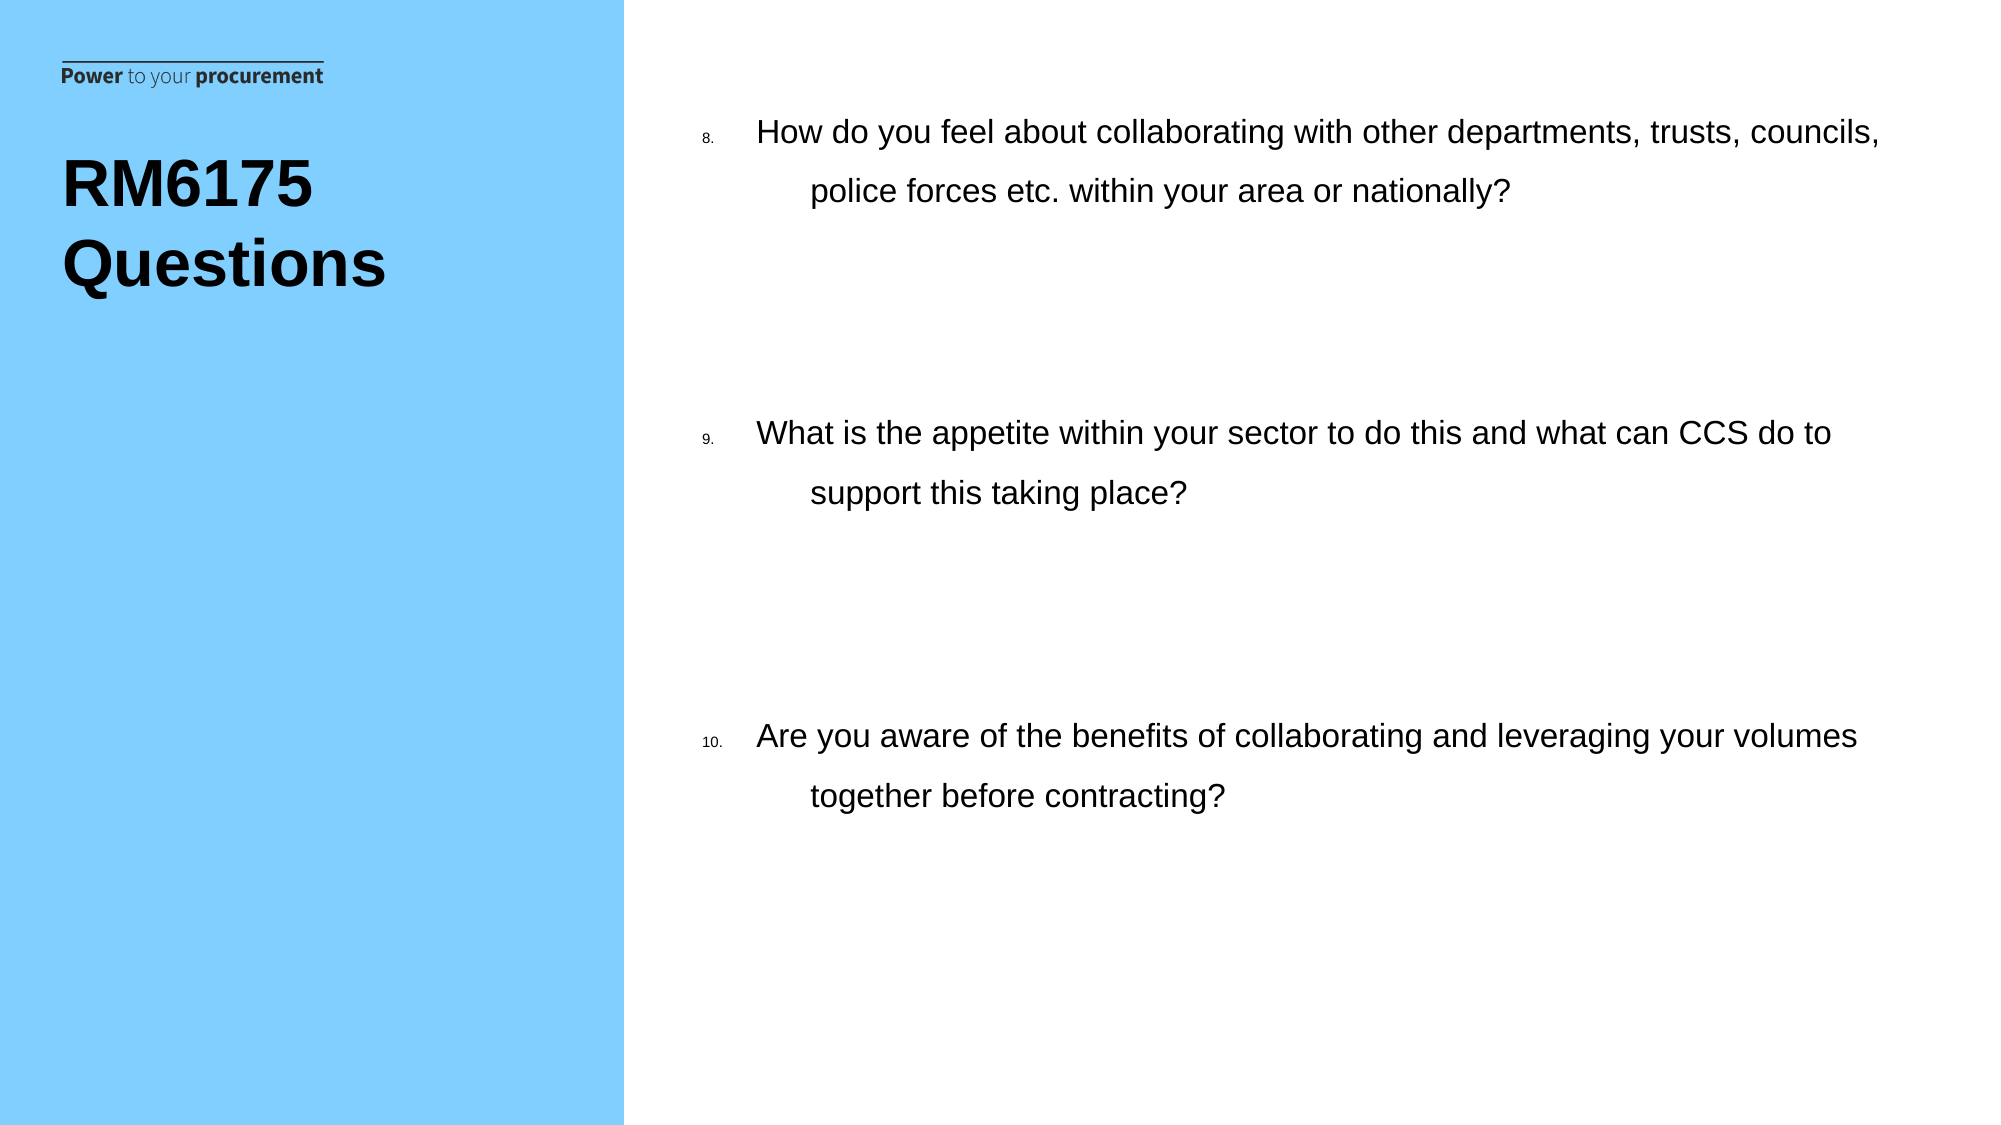

# How do you feel about collaborating with other departments, trusts, councils, police forces etc. within your area or nationally?
What is the appetite within your sector to do this and what can CCS do to support this taking place?
Are you aware of the benefits of collaborating and leveraging your volumes together before contracting?
RM6175 Questions